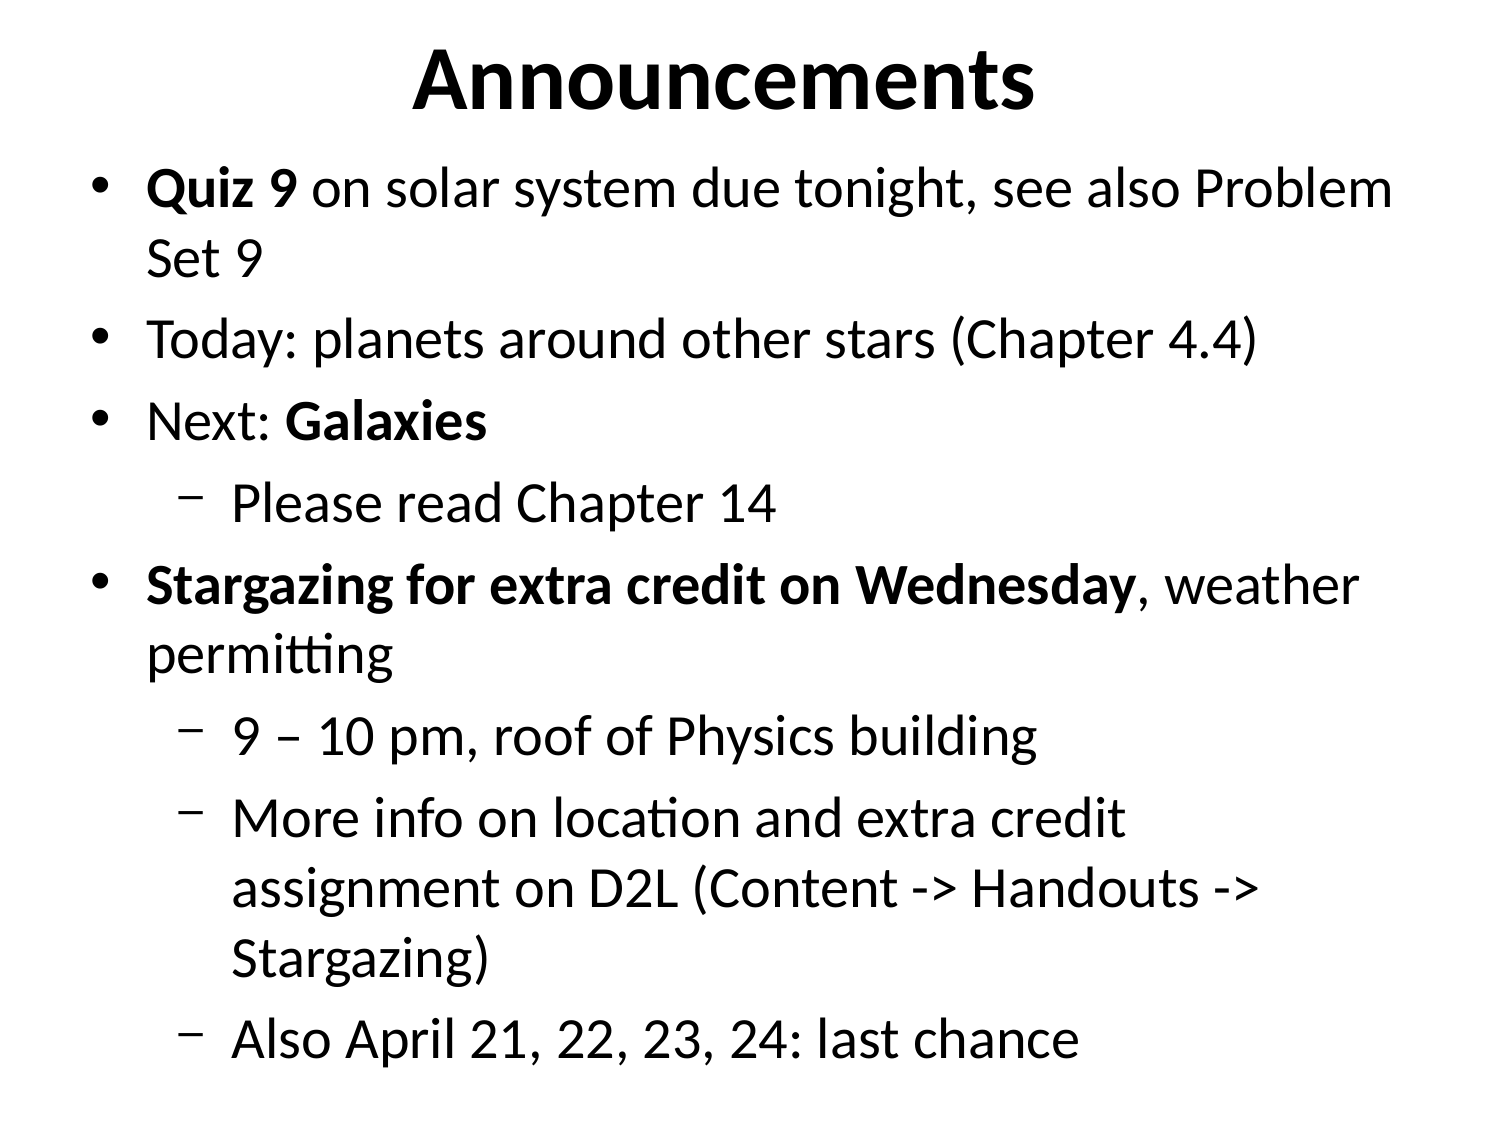

# Announcements
Quiz 9 on solar system due tonight, see also Problem Set 9
Today: planets around other stars (Chapter 4.4)
Next: Galaxies
Please read Chapter 14
Stargazing for extra credit on Wednesday, weather permitting
9 – 10 pm, roof of Physics building
More info on location and extra credit assignment on D2L (Content -> Handouts -> Stargazing)
Also April 21, 22, 23, 24: last chance